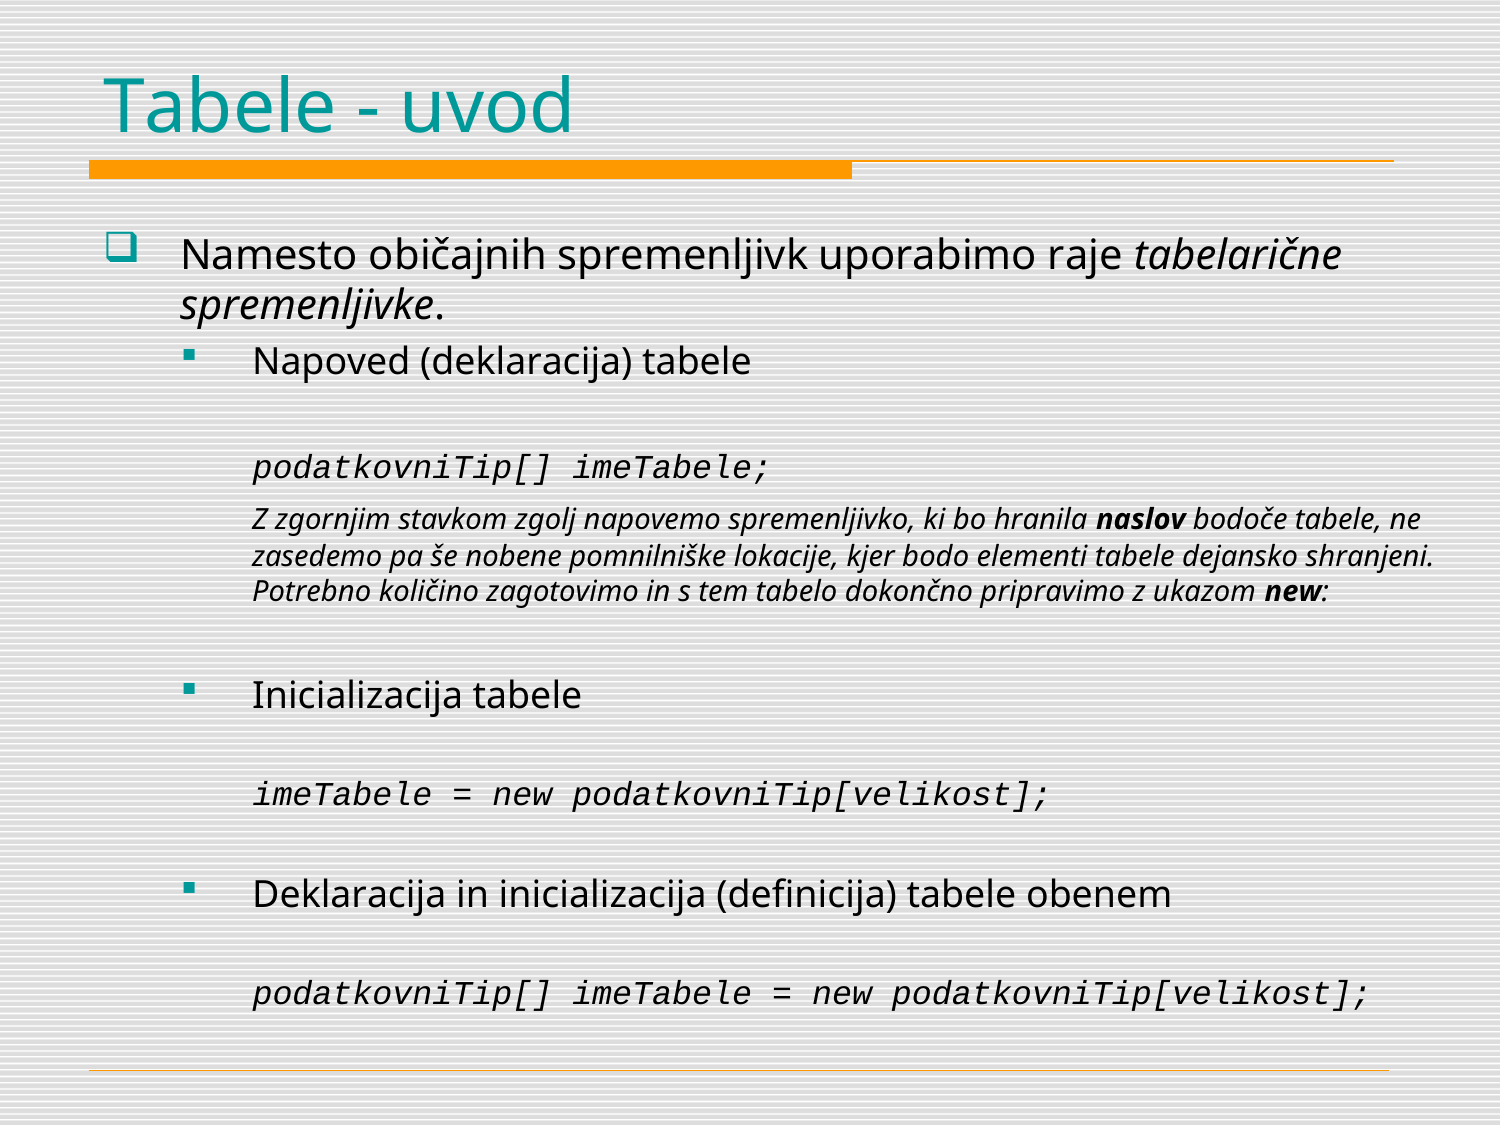

# Tabele - uvod
Namesto običajnih spremenljivk uporabimo raje tabelarične spremenljivke.
Napoved (deklaracija) tabele
podatkovniTip[] imeTabele;
	Z zgornjim stavkom zgolj napovemo spremenljivko, ki bo hranila naslov bodoče tabele, ne zasedemo pa še nobene pomnilniške lokacije, kjer bodo elementi tabele dejansko shranjeni. Potrebno količino zagotovimo in s tem tabelo dokončno pripravimo z ukazom new:
Inicializacija tabele
imeTabele = new podatkovniTip[velikost];
Deklaracija in inicializacija (definicija) tabele obenem
podatkovniTip[] imeTabele = new podatkovniTip[velikost];